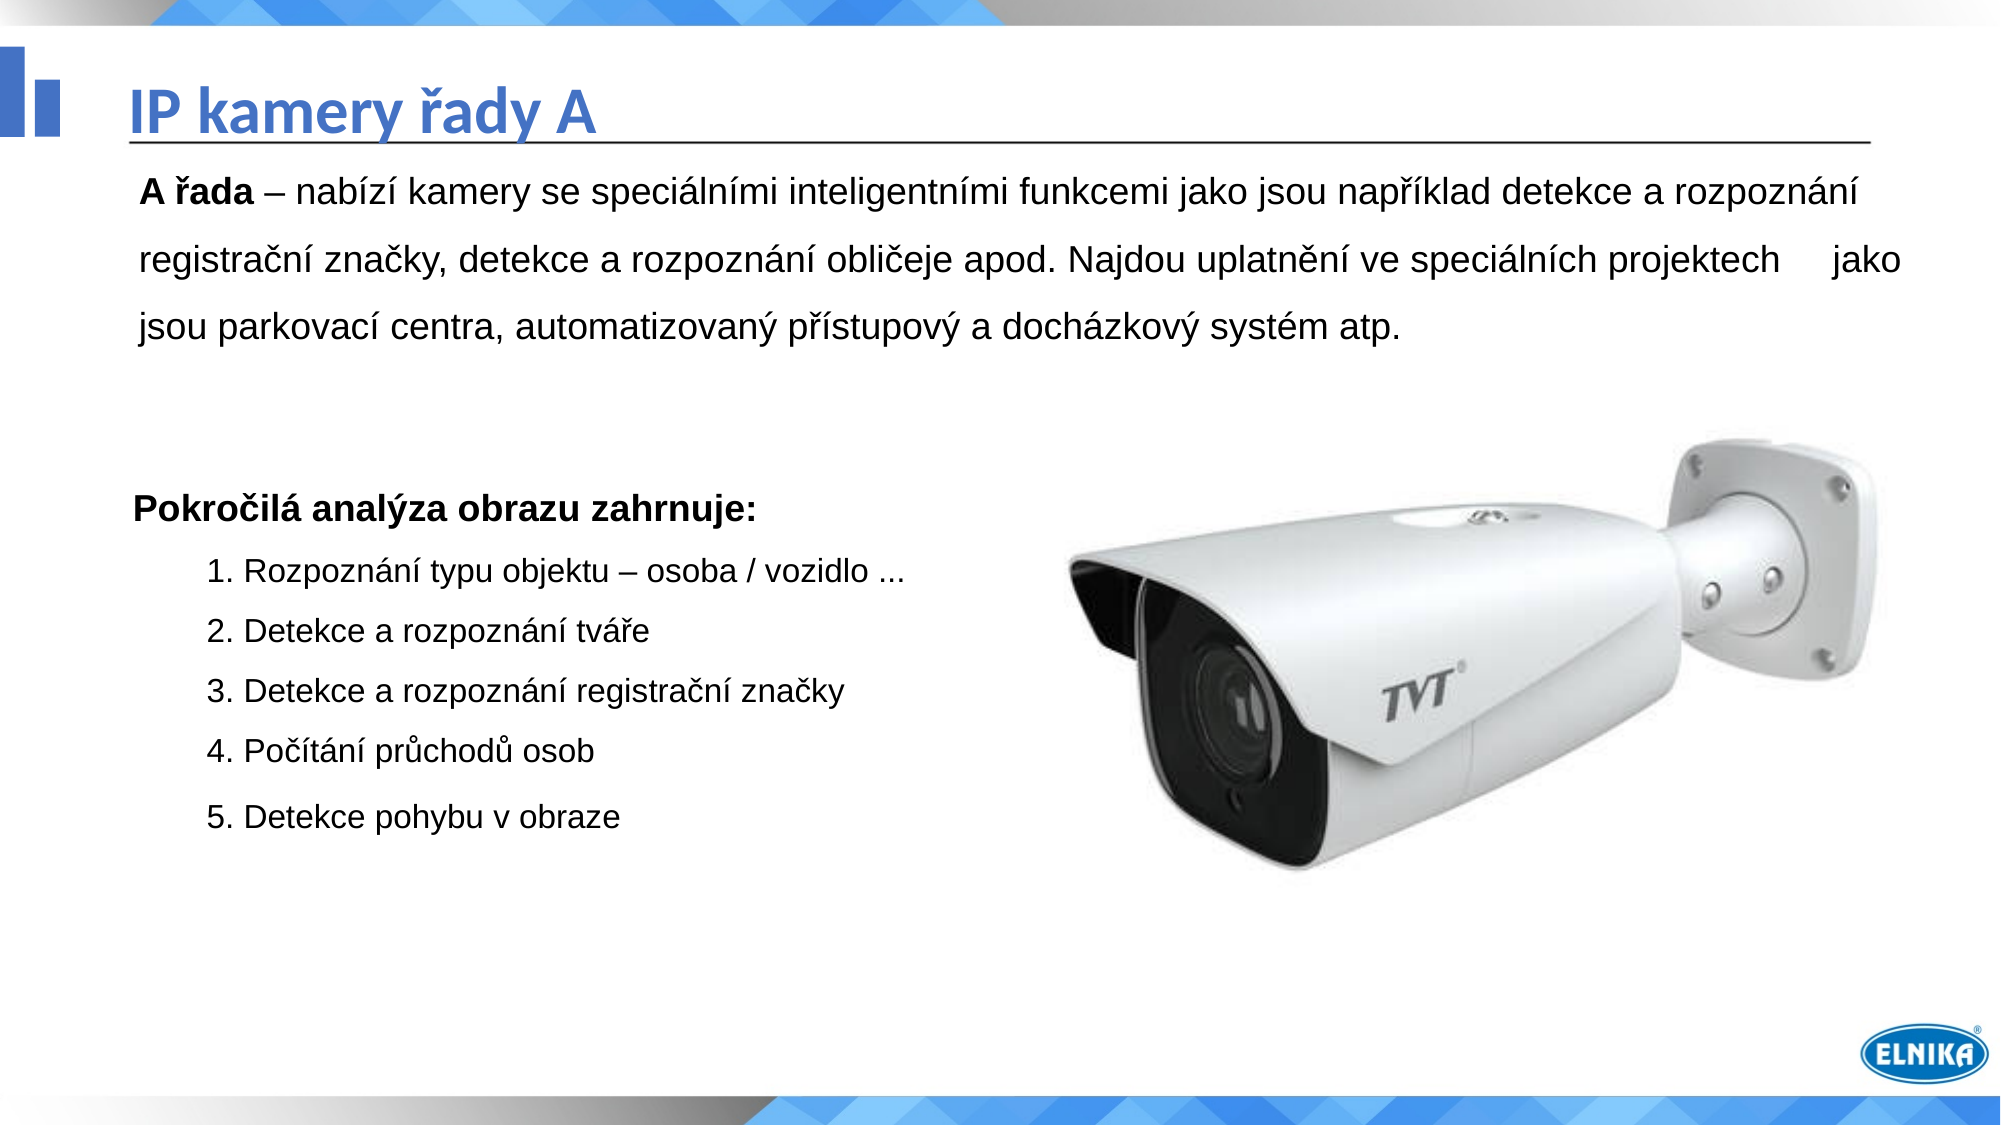

IP kamery řady A
A řada – nabízí kamery se speciálními inteligentními funkcemi jako jsou například detekce a rozpoznání registrační značky, detekce a rozpoznání obličeje apod. Najdou uplatnění ve speciálních projektech jako jsou parkovací centra, automatizovaný přístupový a docházkový systém atp.
Pokročilá analýza obrazu zahrnuje:
	1. Rozpoznání typu objektu – osoba / vozidlo ...
	2. Detekce a rozpoznání tváře
	3. Detekce a rozpoznání registrační značky
	4. Počítání průchodů osob
	5. Detekce pohybu v obraze